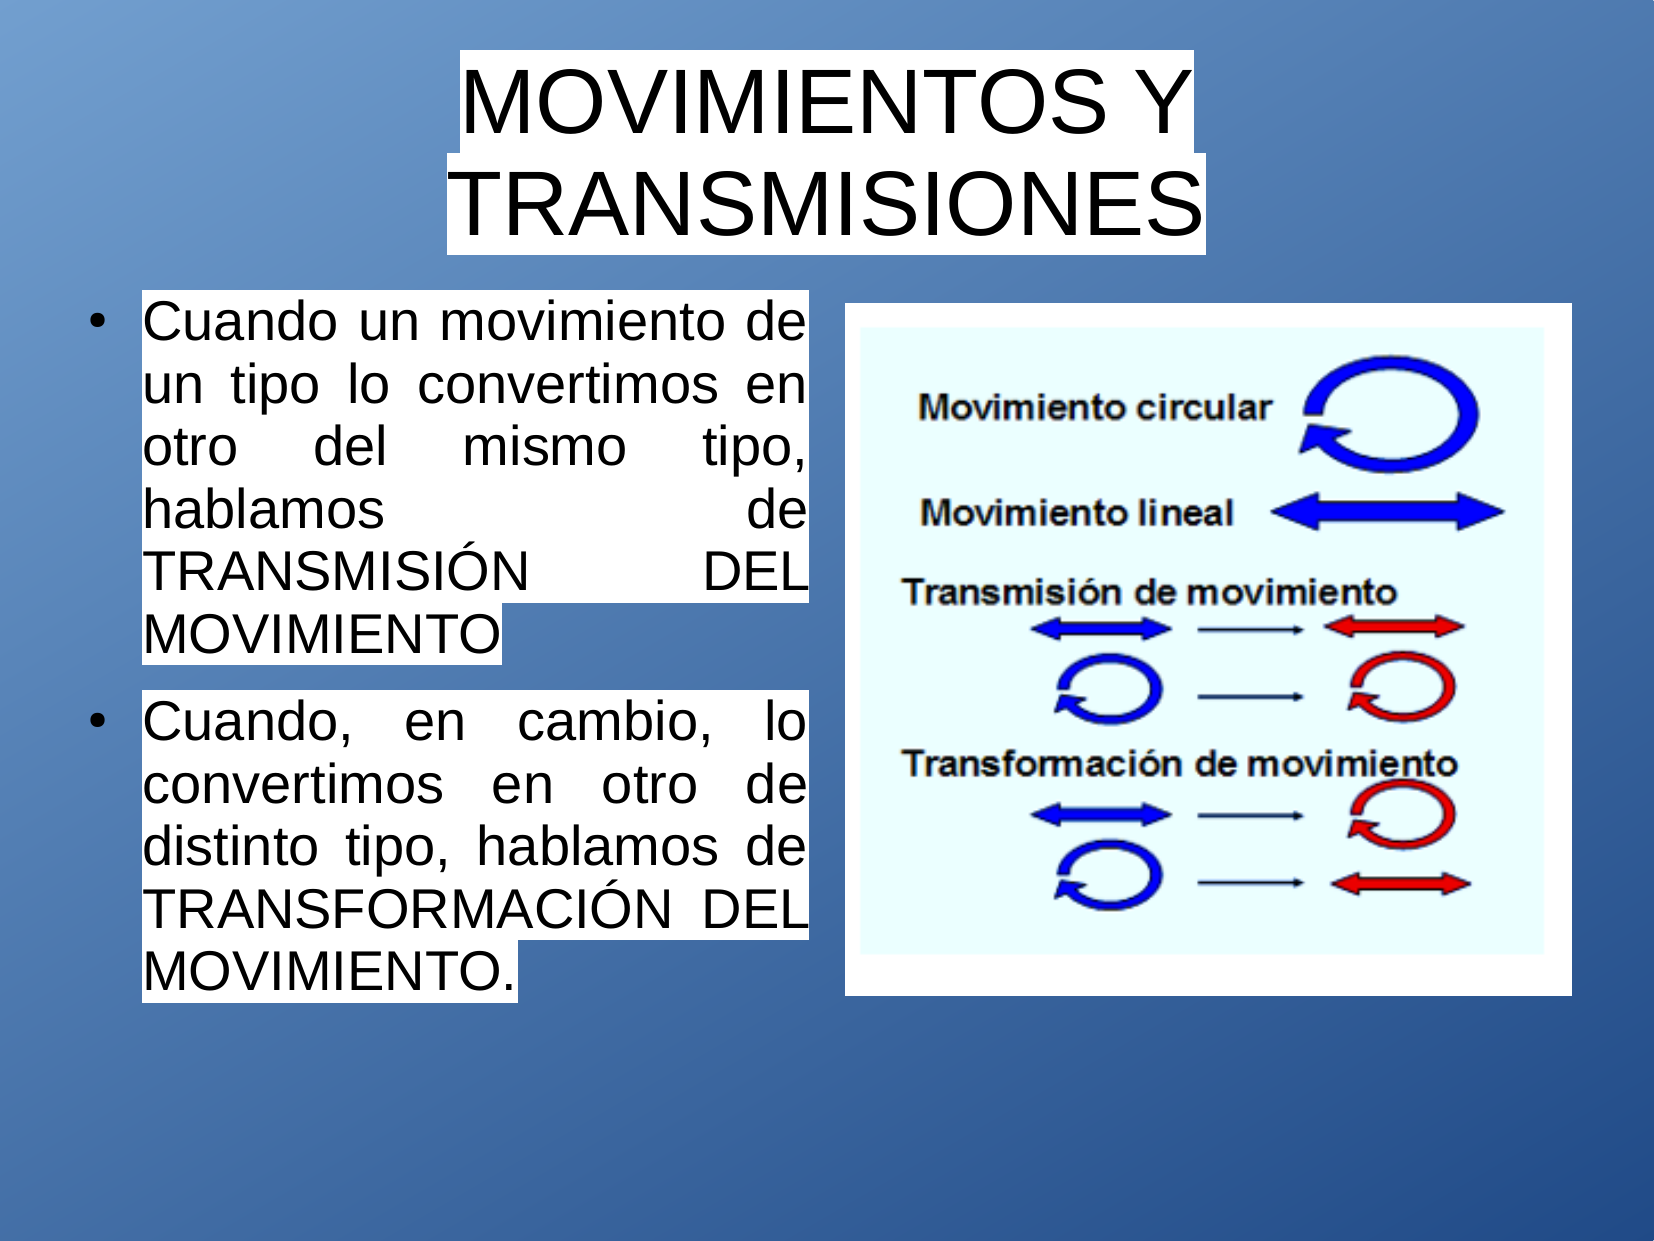

# MOVIMIENTOS Y TRANSMISIONES
Cuando un movimiento de un tipo lo convertimos en otro del mismo tipo, hablamos de TRANSMISIÓN DEL MOVIMIENTO
Cuando, en cambio, lo convertimos en otro de distinto tipo, hablamos de TRANSFORMACIÓN DEL MOVIMIENTO.